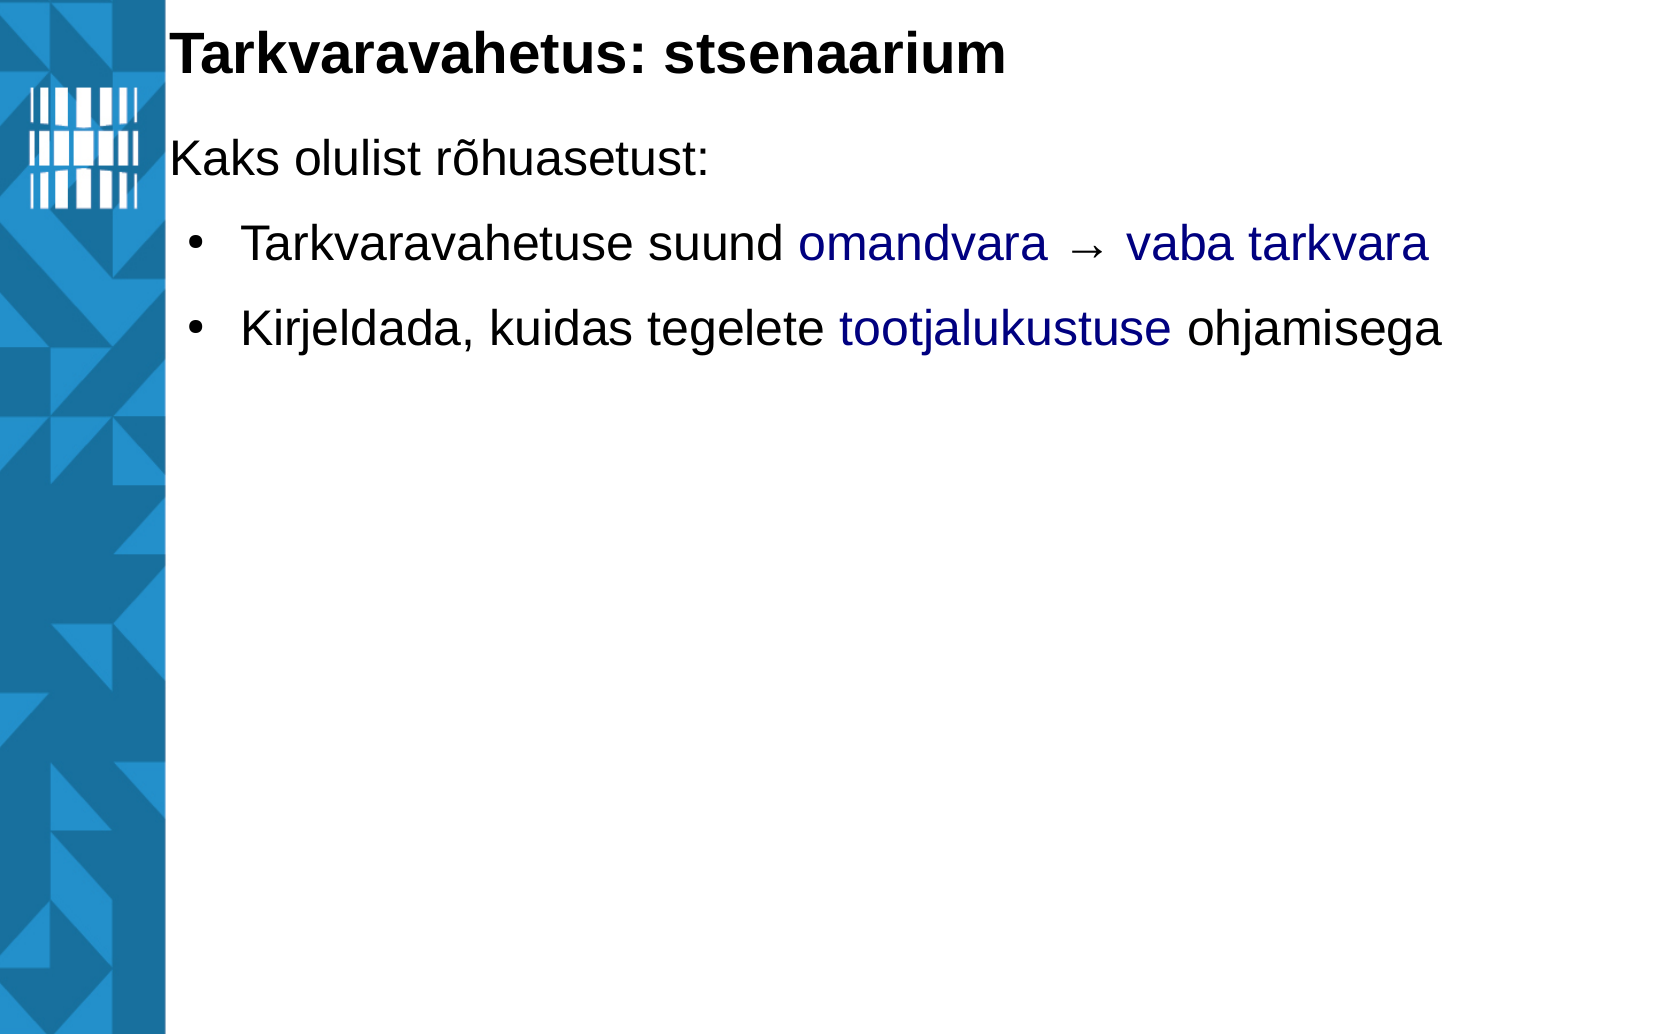

# Tarkvaravahetus: stsenaarium
Kaks olulist rõhuasetust:
Tarkvaravahetuse suund omandvara → vaba tarkvara
Kirjeldada, kuidas tegelete tootjalukustuse ohjamisega